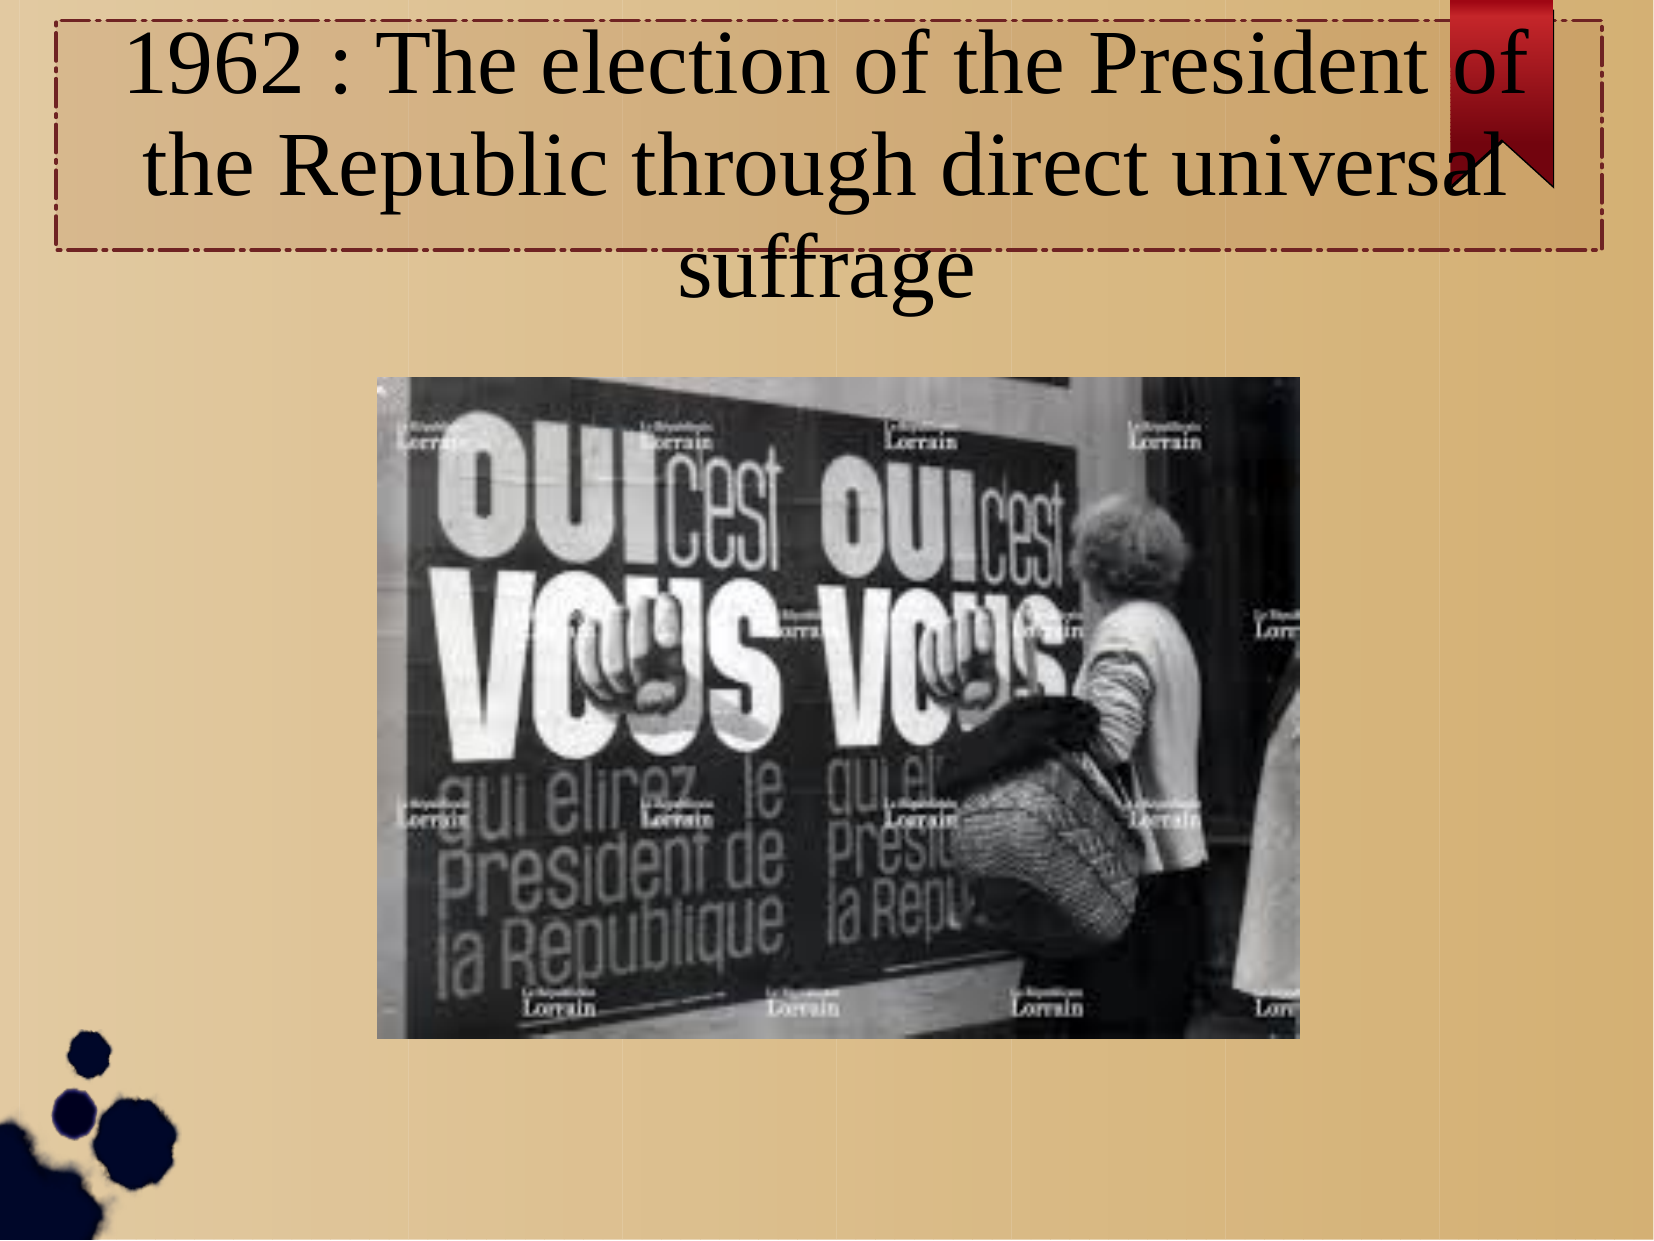

# 1962 : The election of the President of the Republic through direct universal suffrage